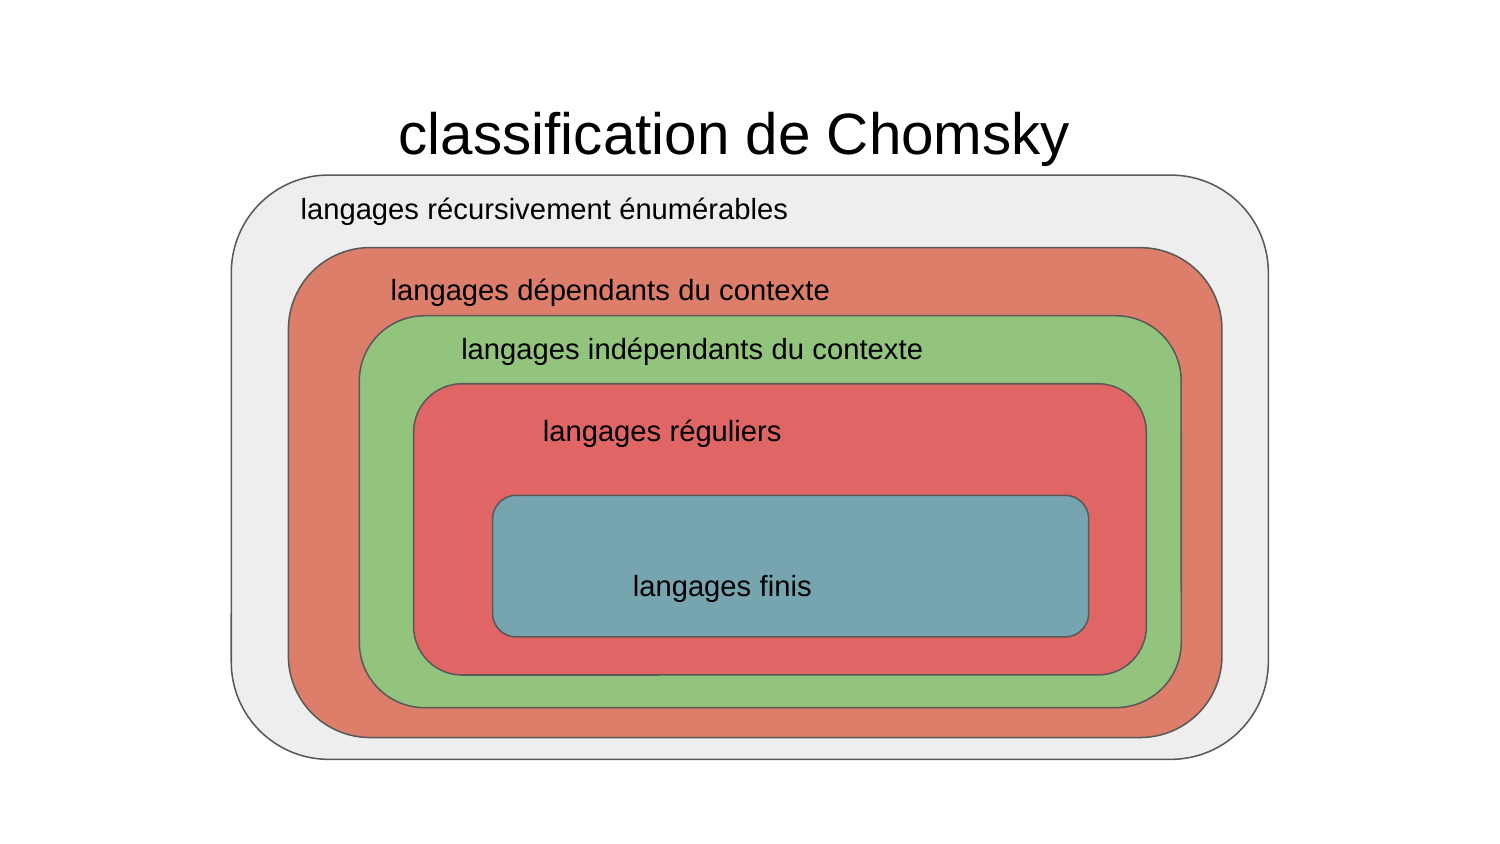

# classification de Chomsky
langages récursivement énumérables
langages dépendants du contexte
langages indépendants du contexte
langages réguliers
langages finis